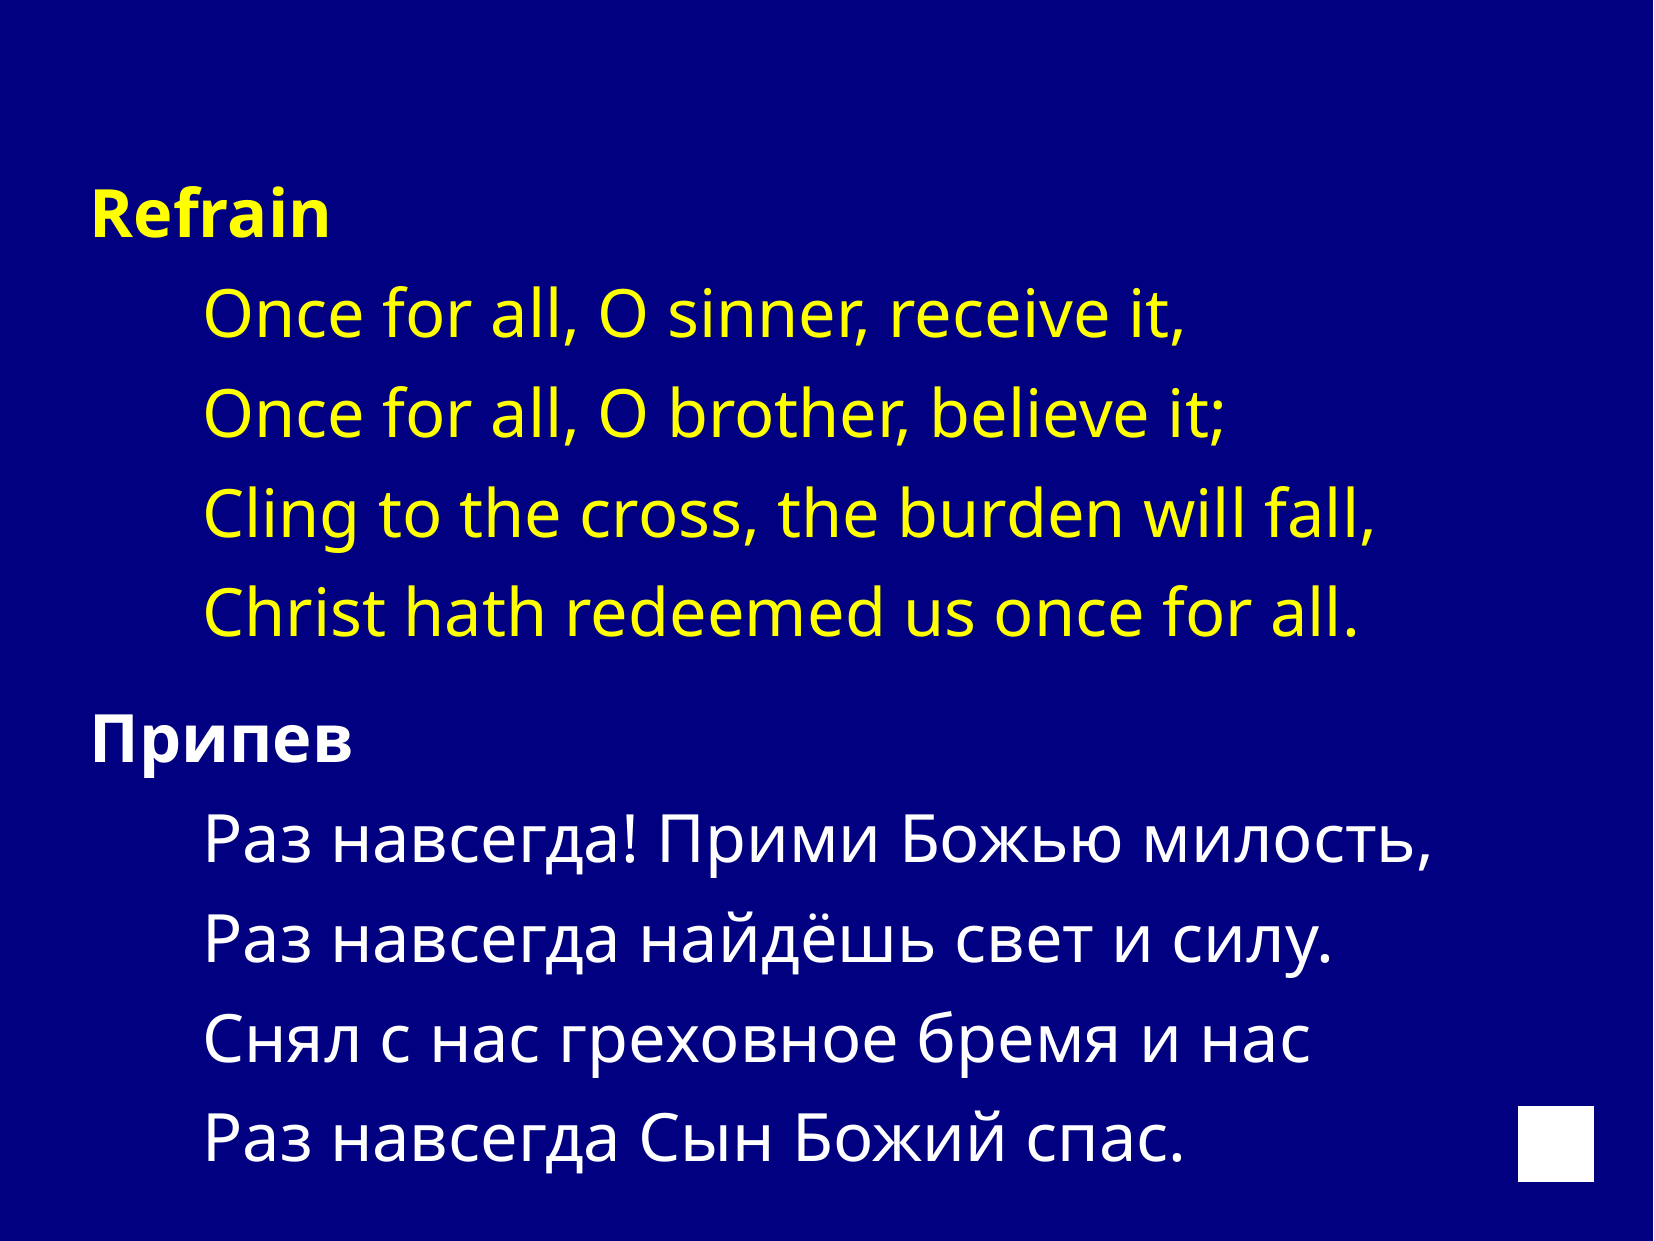

Refrain
	Once for all, O sinner, receive it,
	Once for all, O brother, believe it;
	Cling to the cross, the burden will fall,
	Christ hath redeemed us once for all.
Припев
	Раз навсегда! Прими Божью милость,
	Раз навсегда найдёшь свет и силу.
	Снял с нас греховное бремя и нас
	Раз навсегда Сын Божий спас.